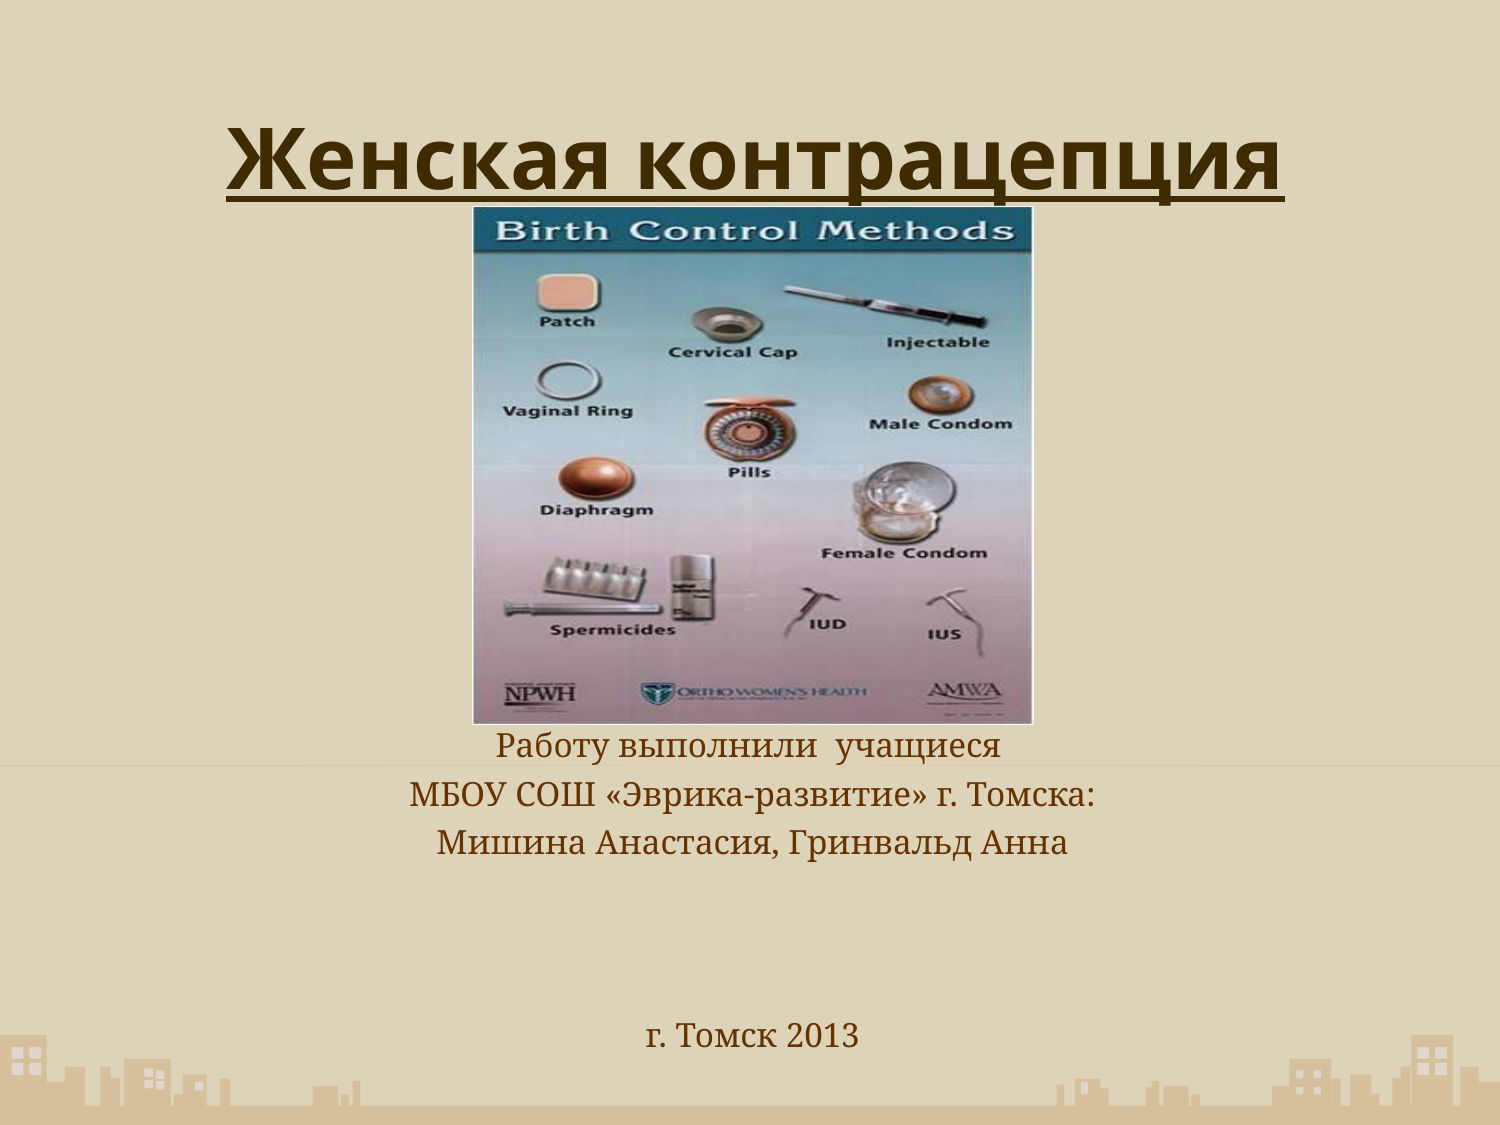

# Женская контрацепция
Работу выполнили учащиеся
МБОУ СОШ «Эврика-развитие» г. Томска:
Мишина Анастасия, Гринвальд Анна
г. Томск 2013